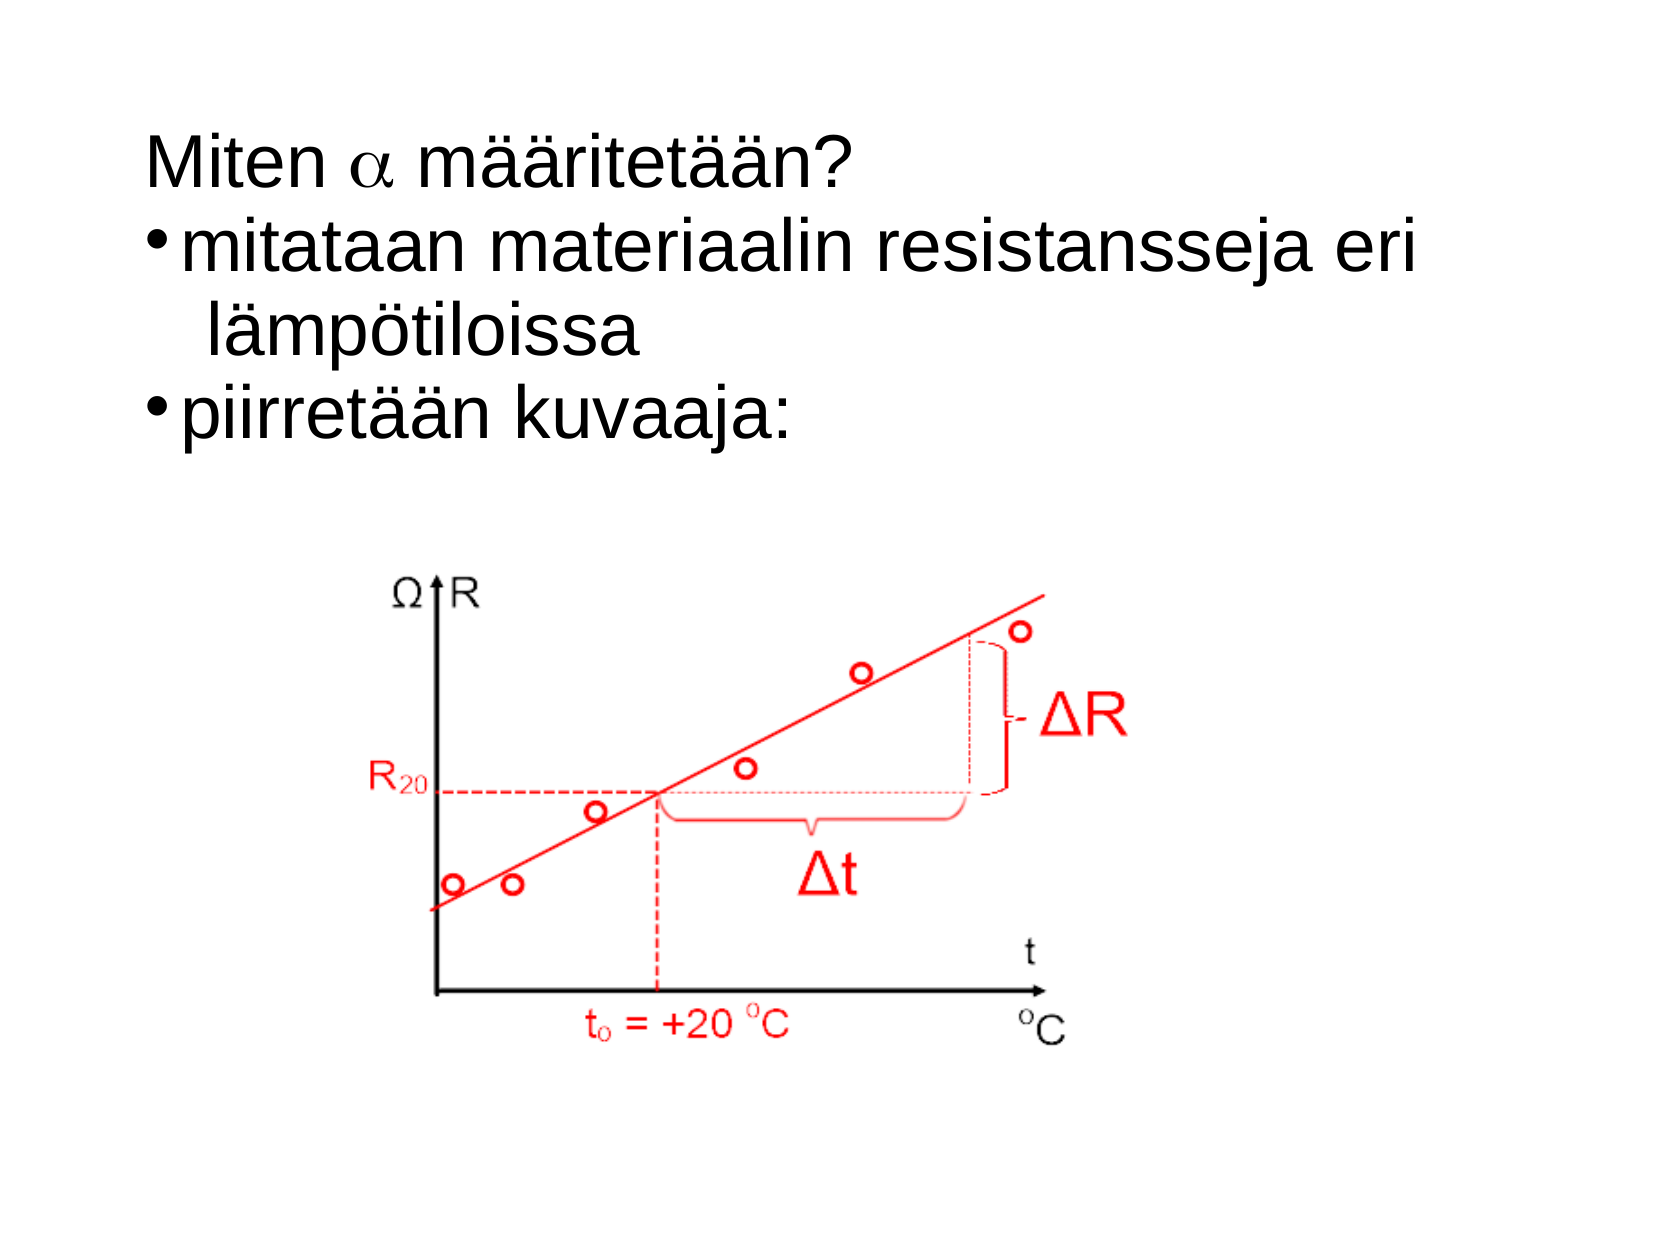

Miten  määritetään?
mitataan materiaalin resistansseja eri
 lämpötiloissa
piirretään kuvaaja: